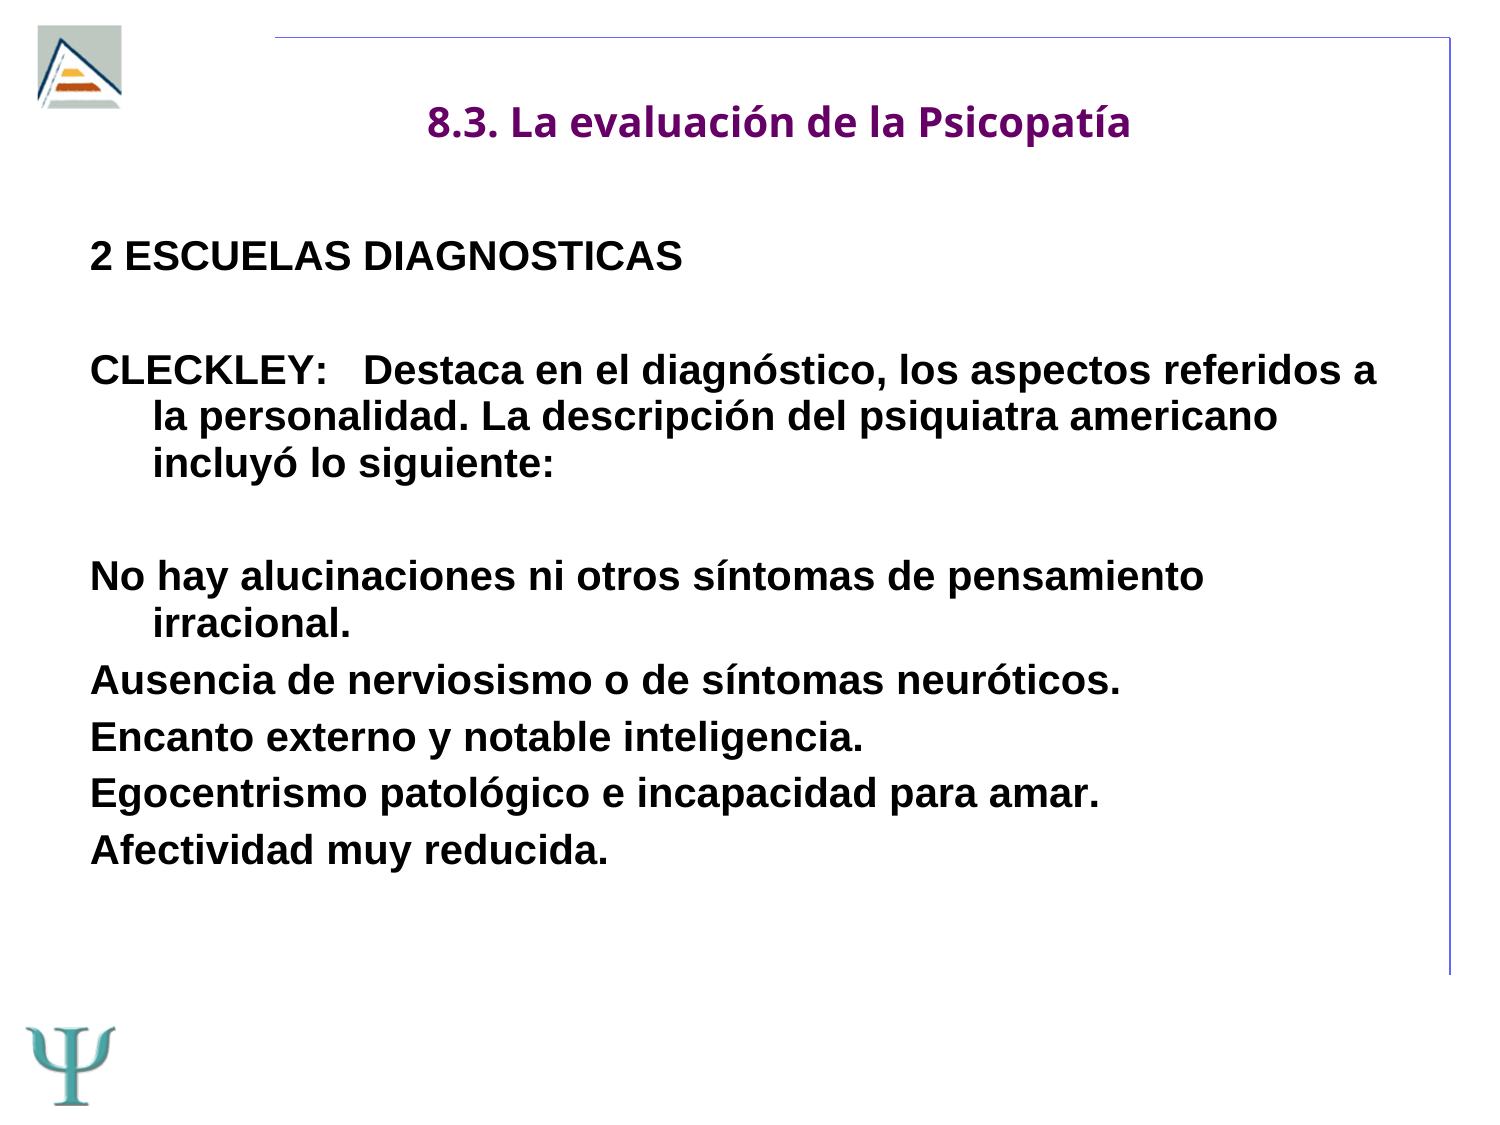

# 8.3. La evaluación de la Psicopatía
2 ESCUELAS DIAGNOSTICAS
CLECKLEY: Destaca en el diagnóstico, los aspectos referidos a la personalidad. La descripción del psiquiatra americano incluyó lo siguiente:
No hay alucinaciones ni otros síntomas de pensamiento irracional.
Ausencia de nerviosismo o de síntomas neuróticos.
Encanto externo y notable inteligencia.
Egocentrismo patológico e incapacidad para amar.
Afectividad muy reducida.